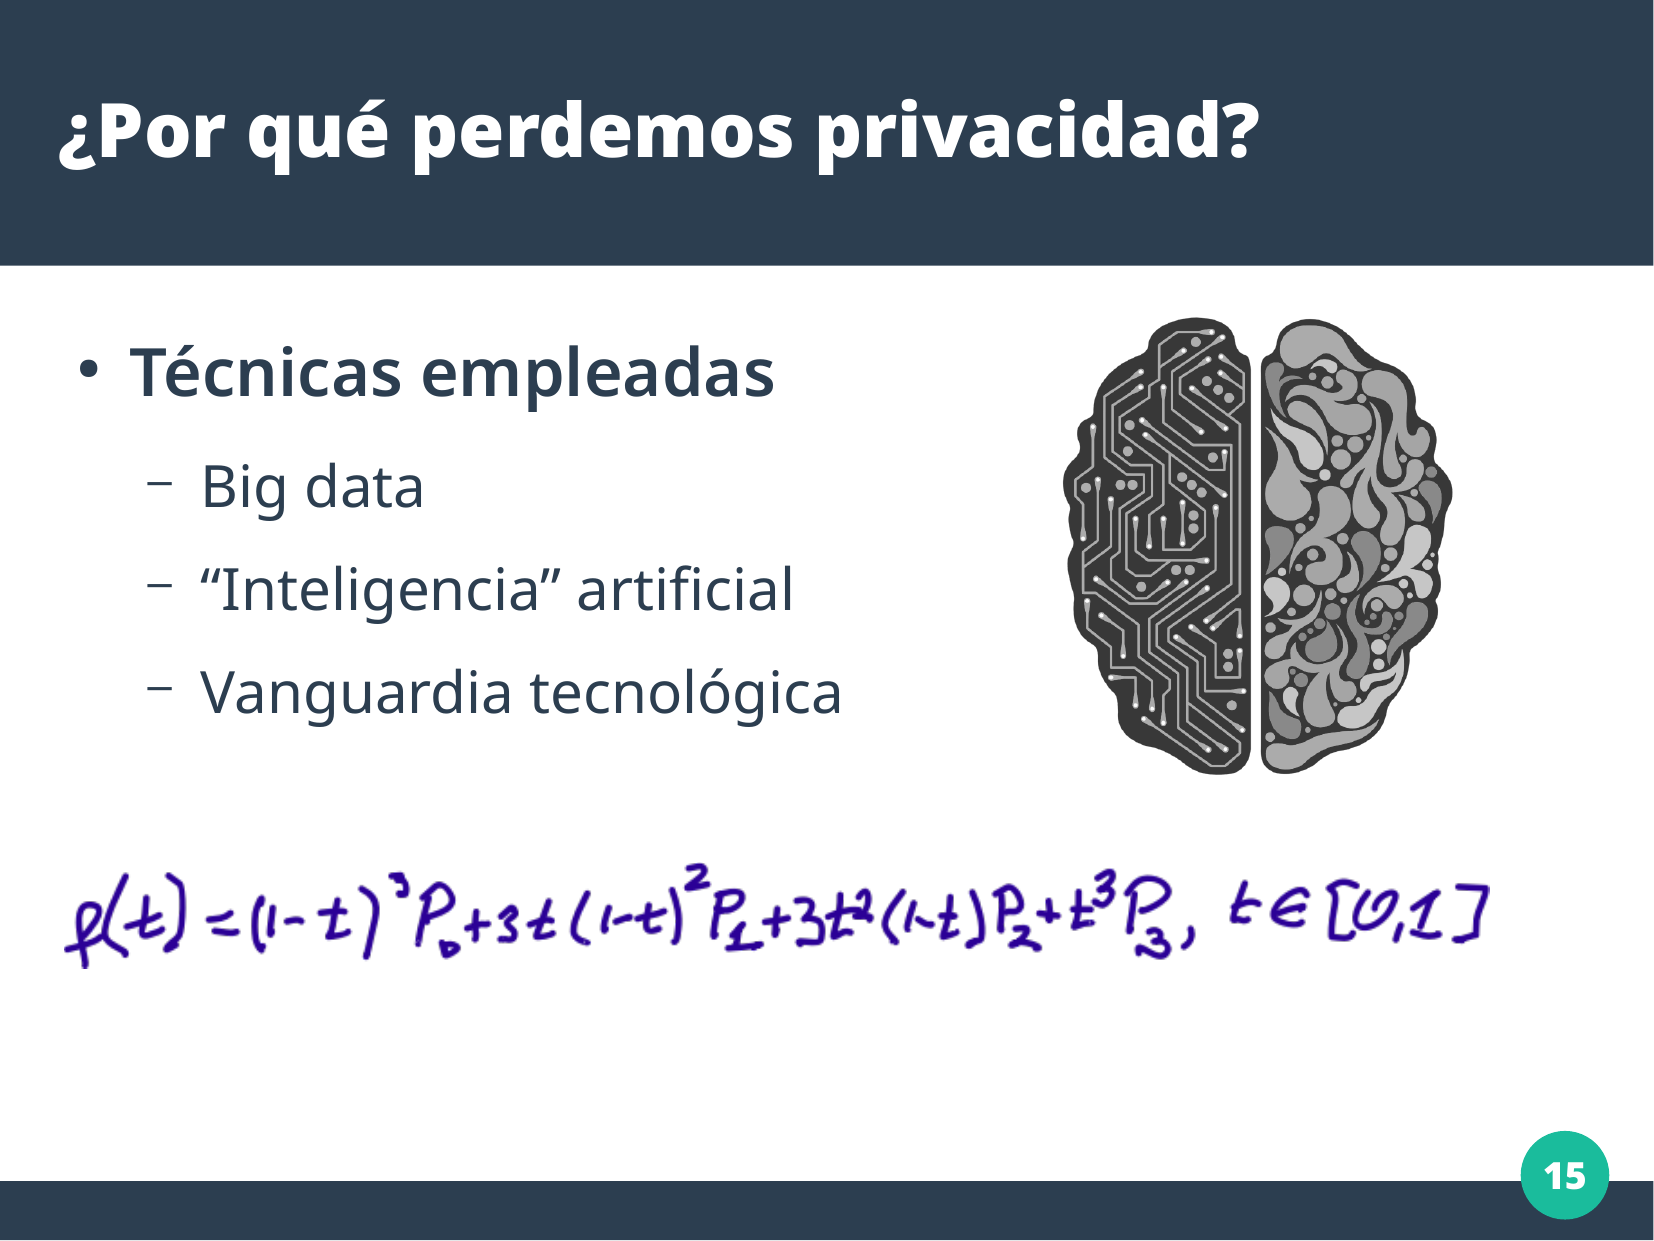

# ¿Por qué perdemos privacidad?
Técnicas empleadas
Big data
“Inteligencia” artificial
Vanguardia tecnológica
15